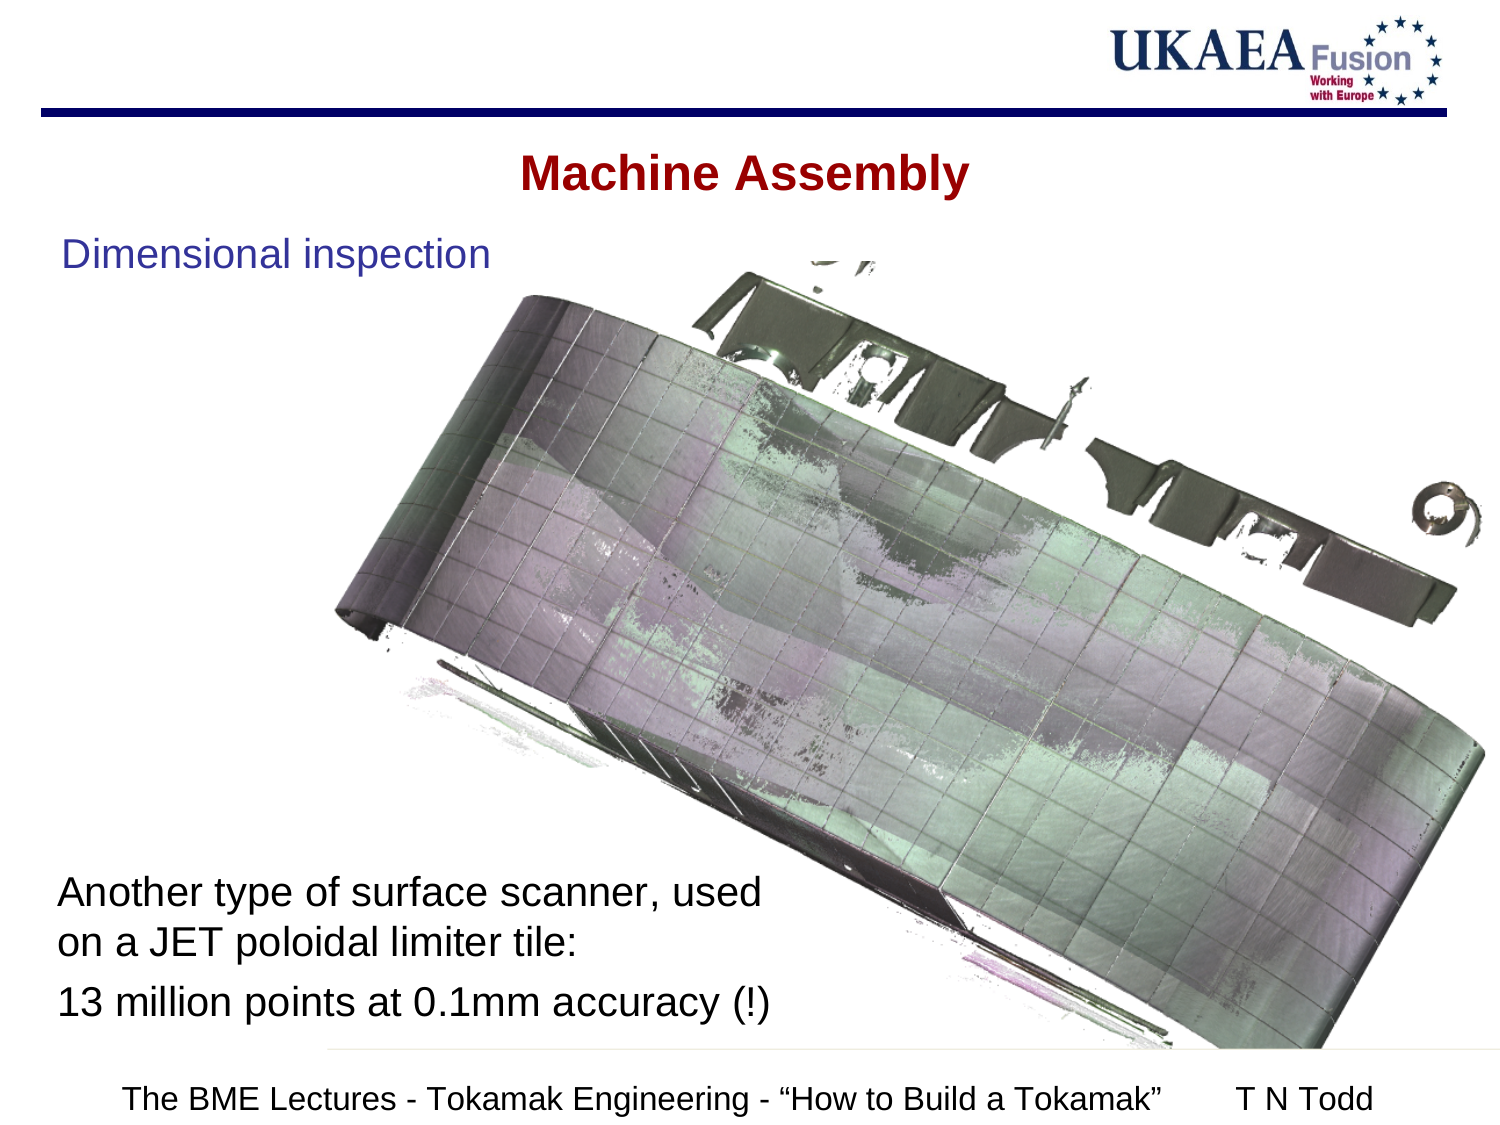

Machine Assembly
Dimensional inspection
Another type of surface scanner, used on a JET poloidal limiter tile:
13 million points at 0.1mm accuracy (!)